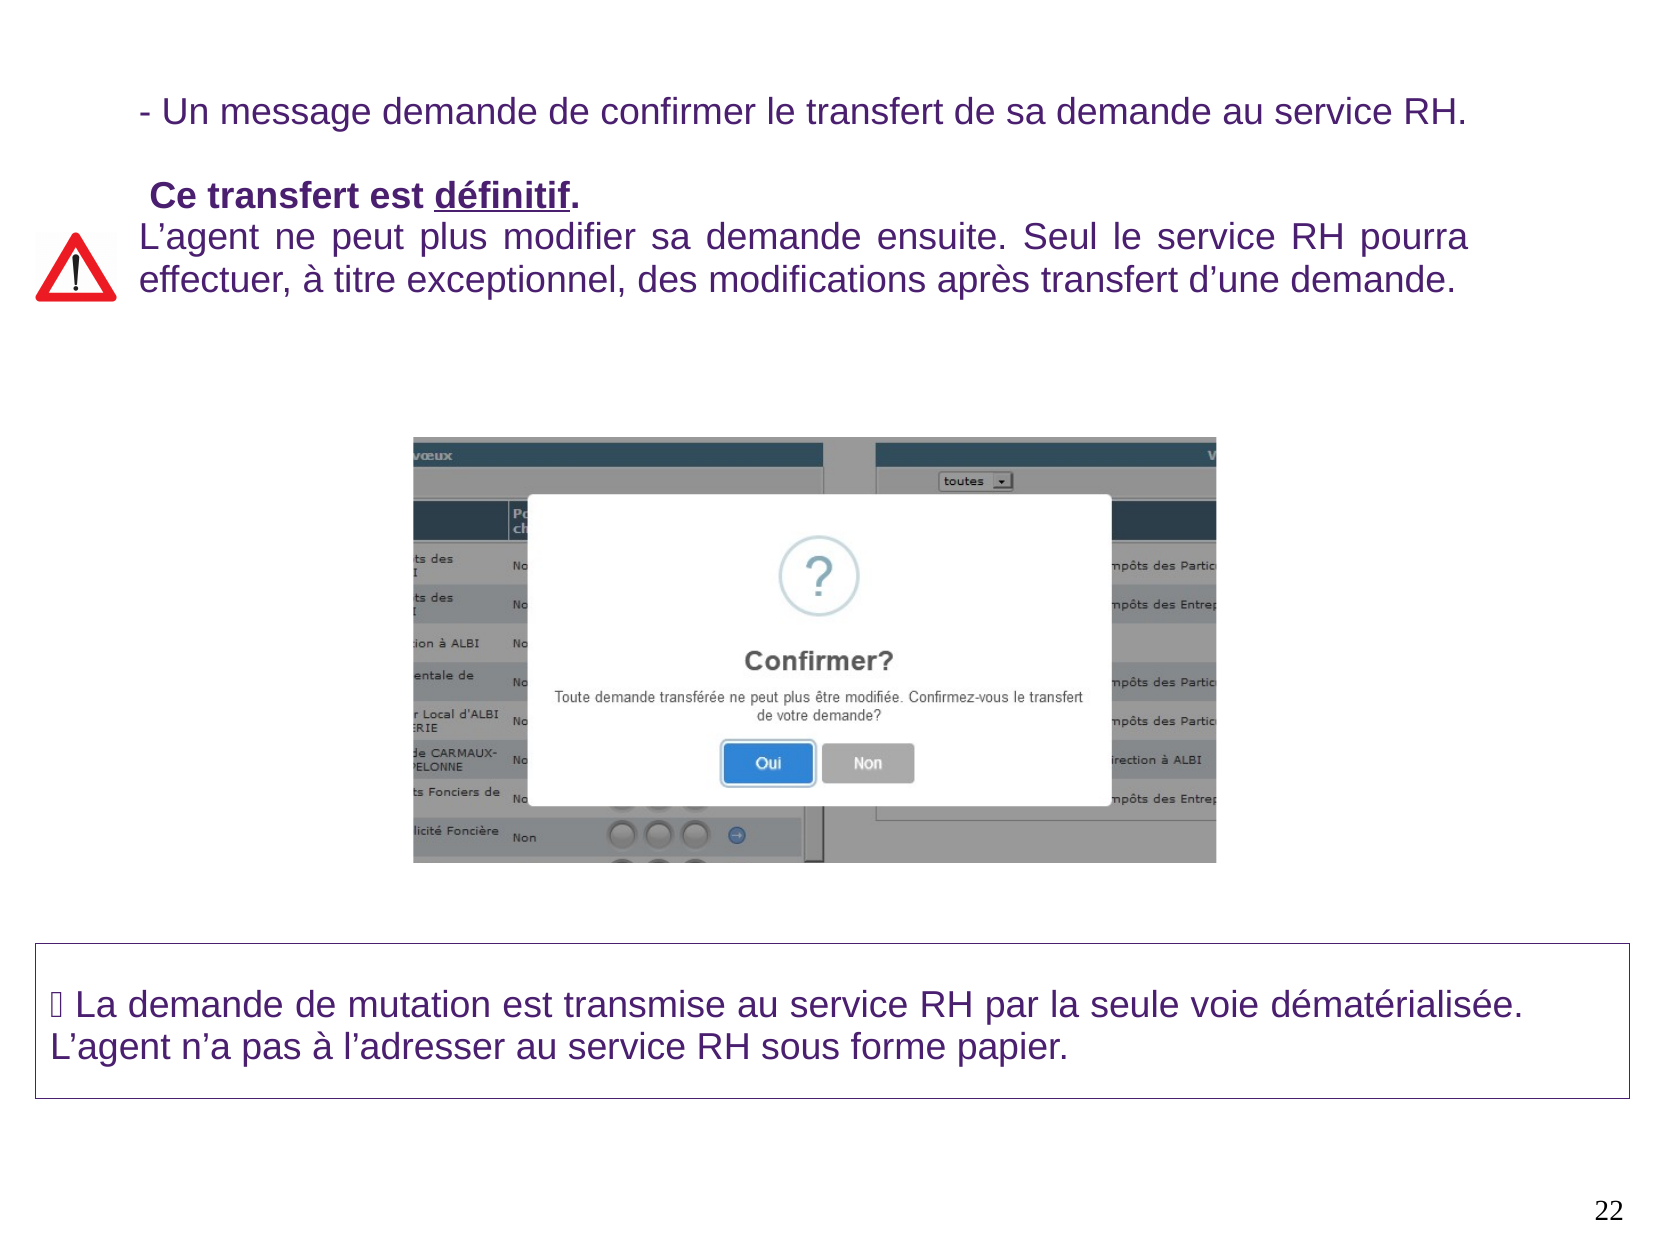

- Un message demande de confirmer le transfert de sa demande au service RH.
 Ce transfert est définitif.
L’agent ne peut plus modifier sa demande ensuite. Seul le service RH pourra effectuer, à titre exceptionnel, des modifications après transfert d’une demande.
 La demande de mutation est transmise au service RH par la seule voie dématérialisée. L’agent n’a pas à l’adresser au service RH sous forme papier.
22